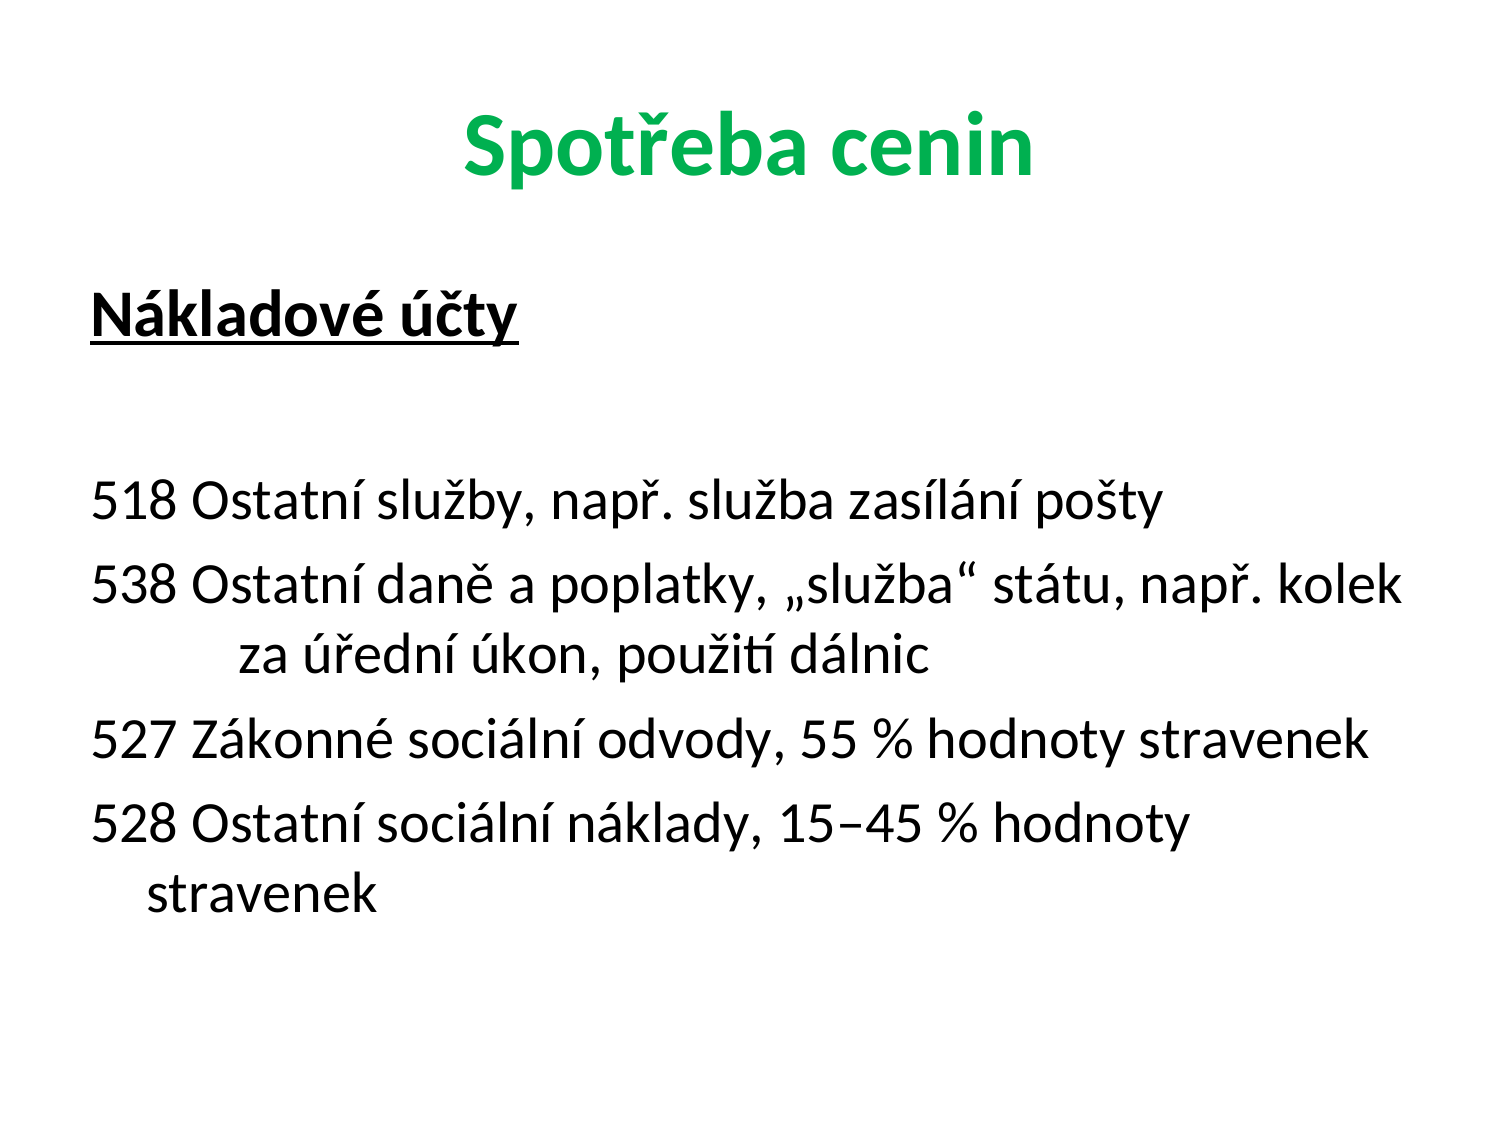

# Spotřeba cenin
Nákladové účty
518 Ostatní služby, např. služba zasílání pošty
538 Ostatní daně a poplatky, „služba“ státu, např. kolek za úřední úkon, použití dálnic
527 Zákonné sociální odvody, 55 % hodnoty stravenek
528 Ostatní sociální náklady, 15–45 % hodnoty stravenek